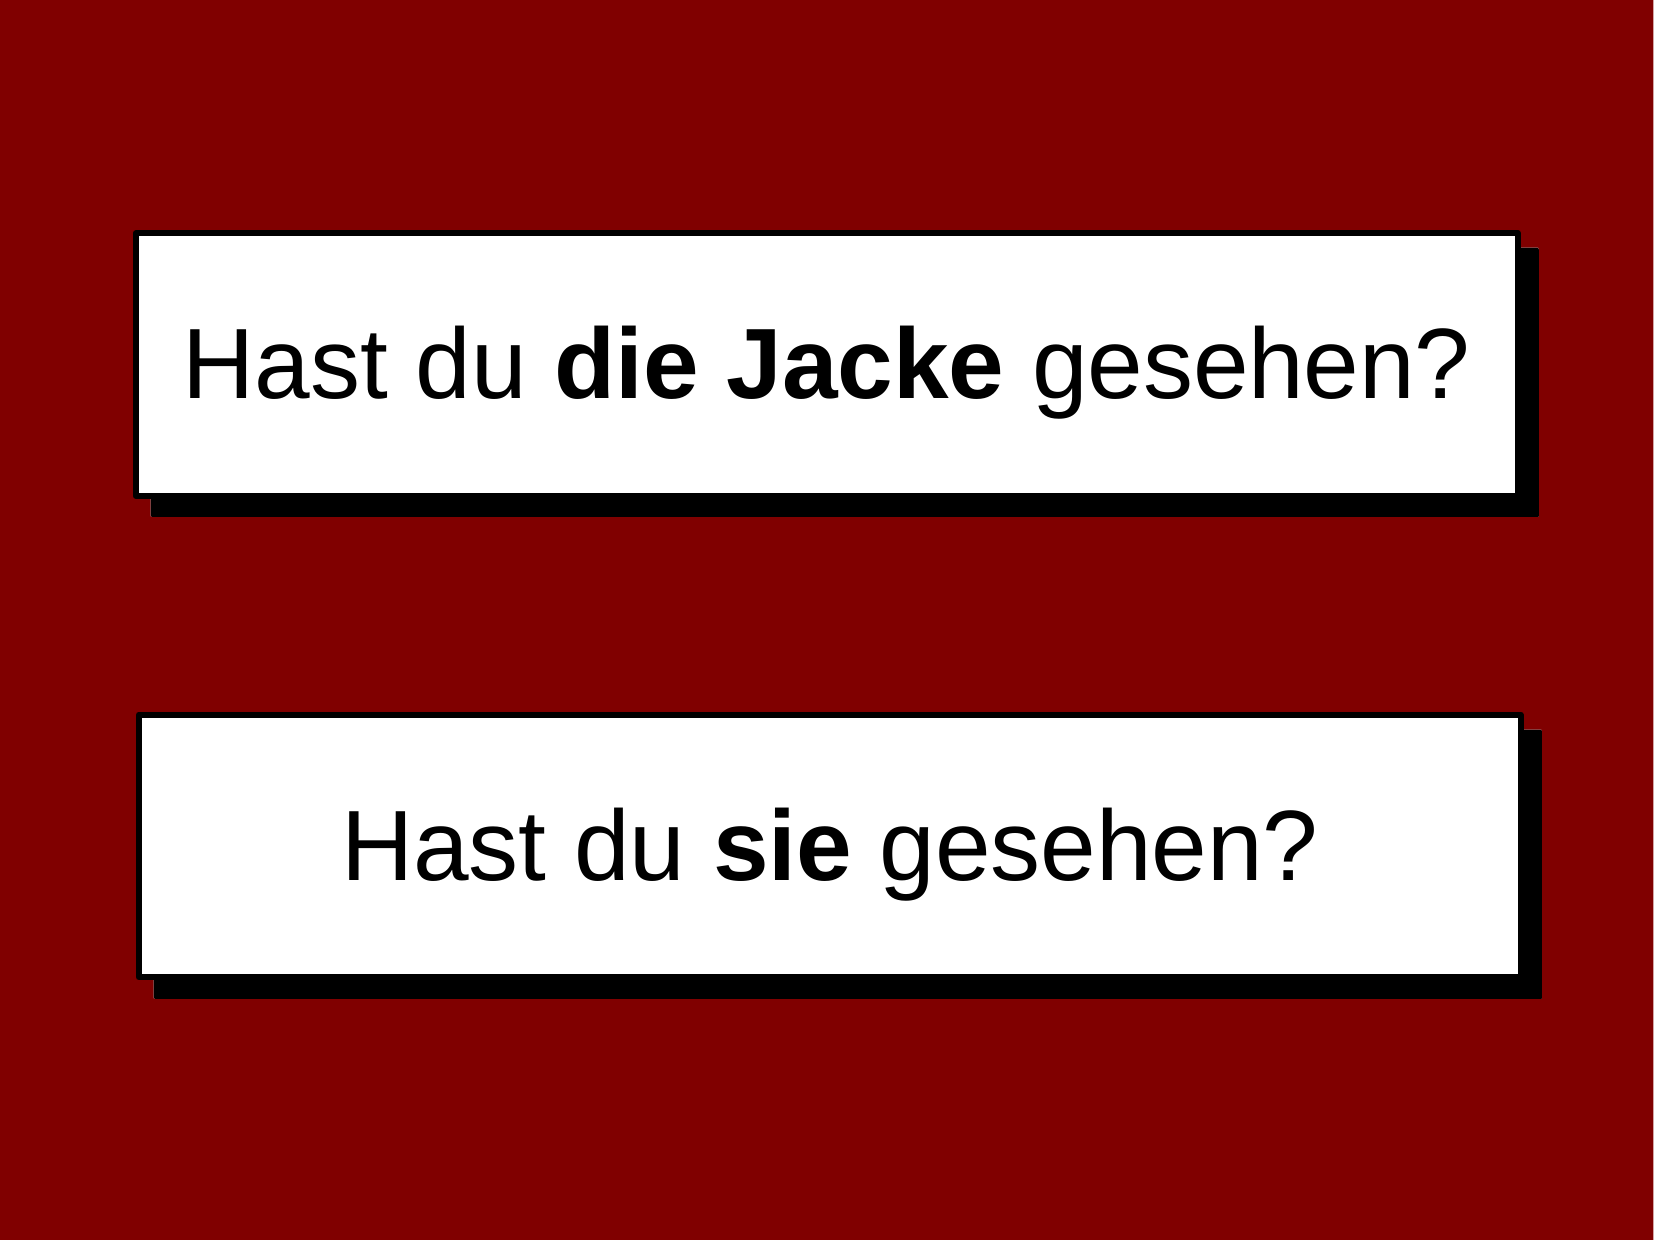

Hast du die Jacke gesehen?
Hast du sie gesehen?